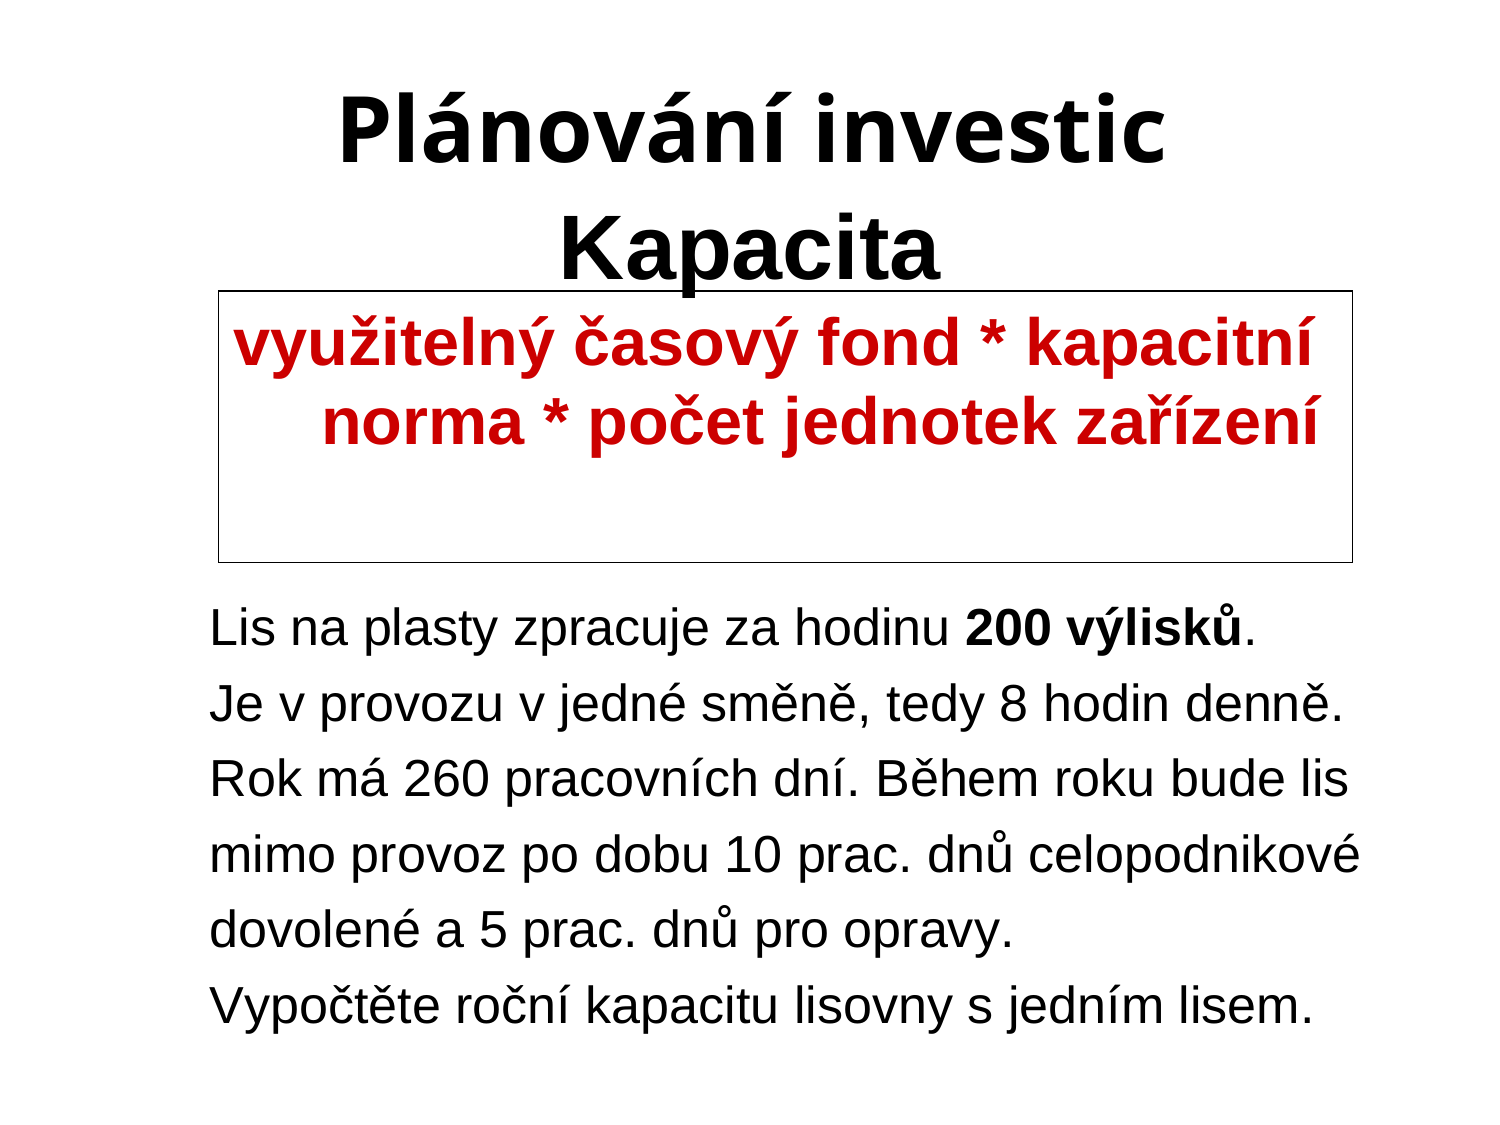

Plánování investic
# Kapacita
využitelný časový fond * kapacitní norma * počet jednotek zařízení
Lis na plasty zpracuje za hodinu 200 výlisků.
Je v provozu v jedné směně, tedy 8 hodin denně.
Rok má 260 pracovních dní. Během roku bude lis
mimo provoz po dobu 10 prac. dnů celopodnikové
dovolené a 5 prac. dnů pro opravy.
Vypočtěte roční kapacitu lisovny s jedním lisem.